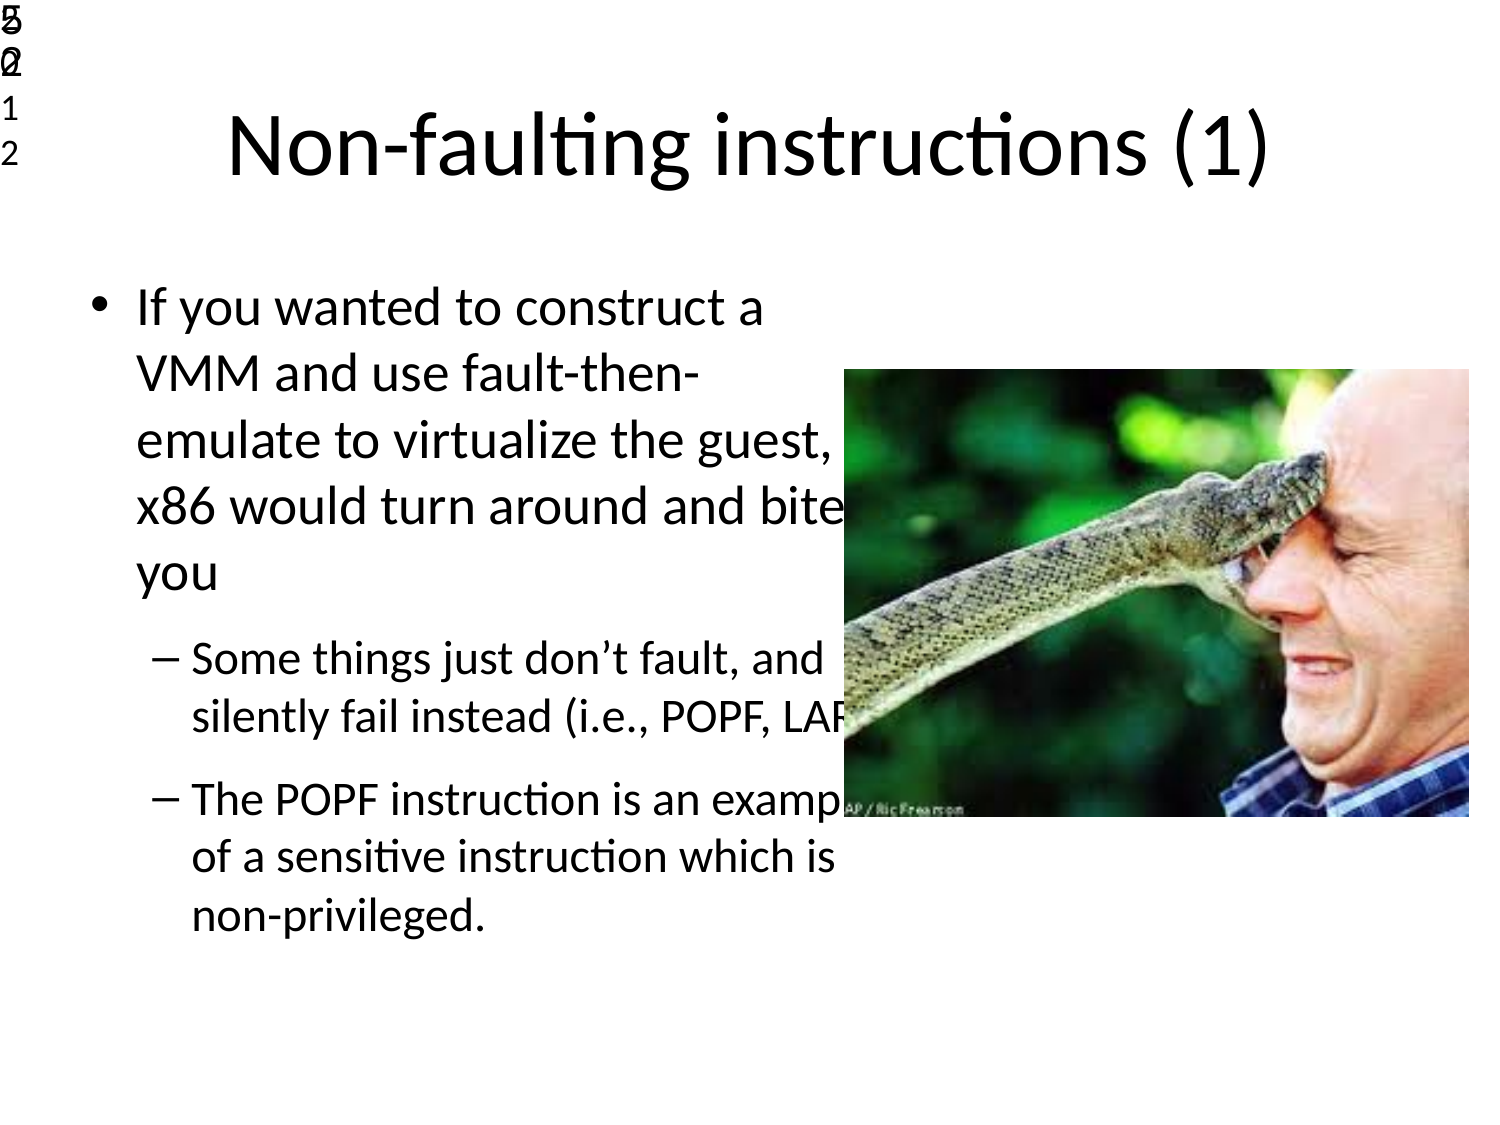

2012
# Non-faulting instructions (1)
If you wanted to construct a VMM and use fault-then-emulate to virtualize the guest, x86 would turn around and bite you
Some things just don’t fault, and silently fail instead (i.e., POPF, LAR)
The POPF instruction is an example of a sensitive instruction which is non-privileged.